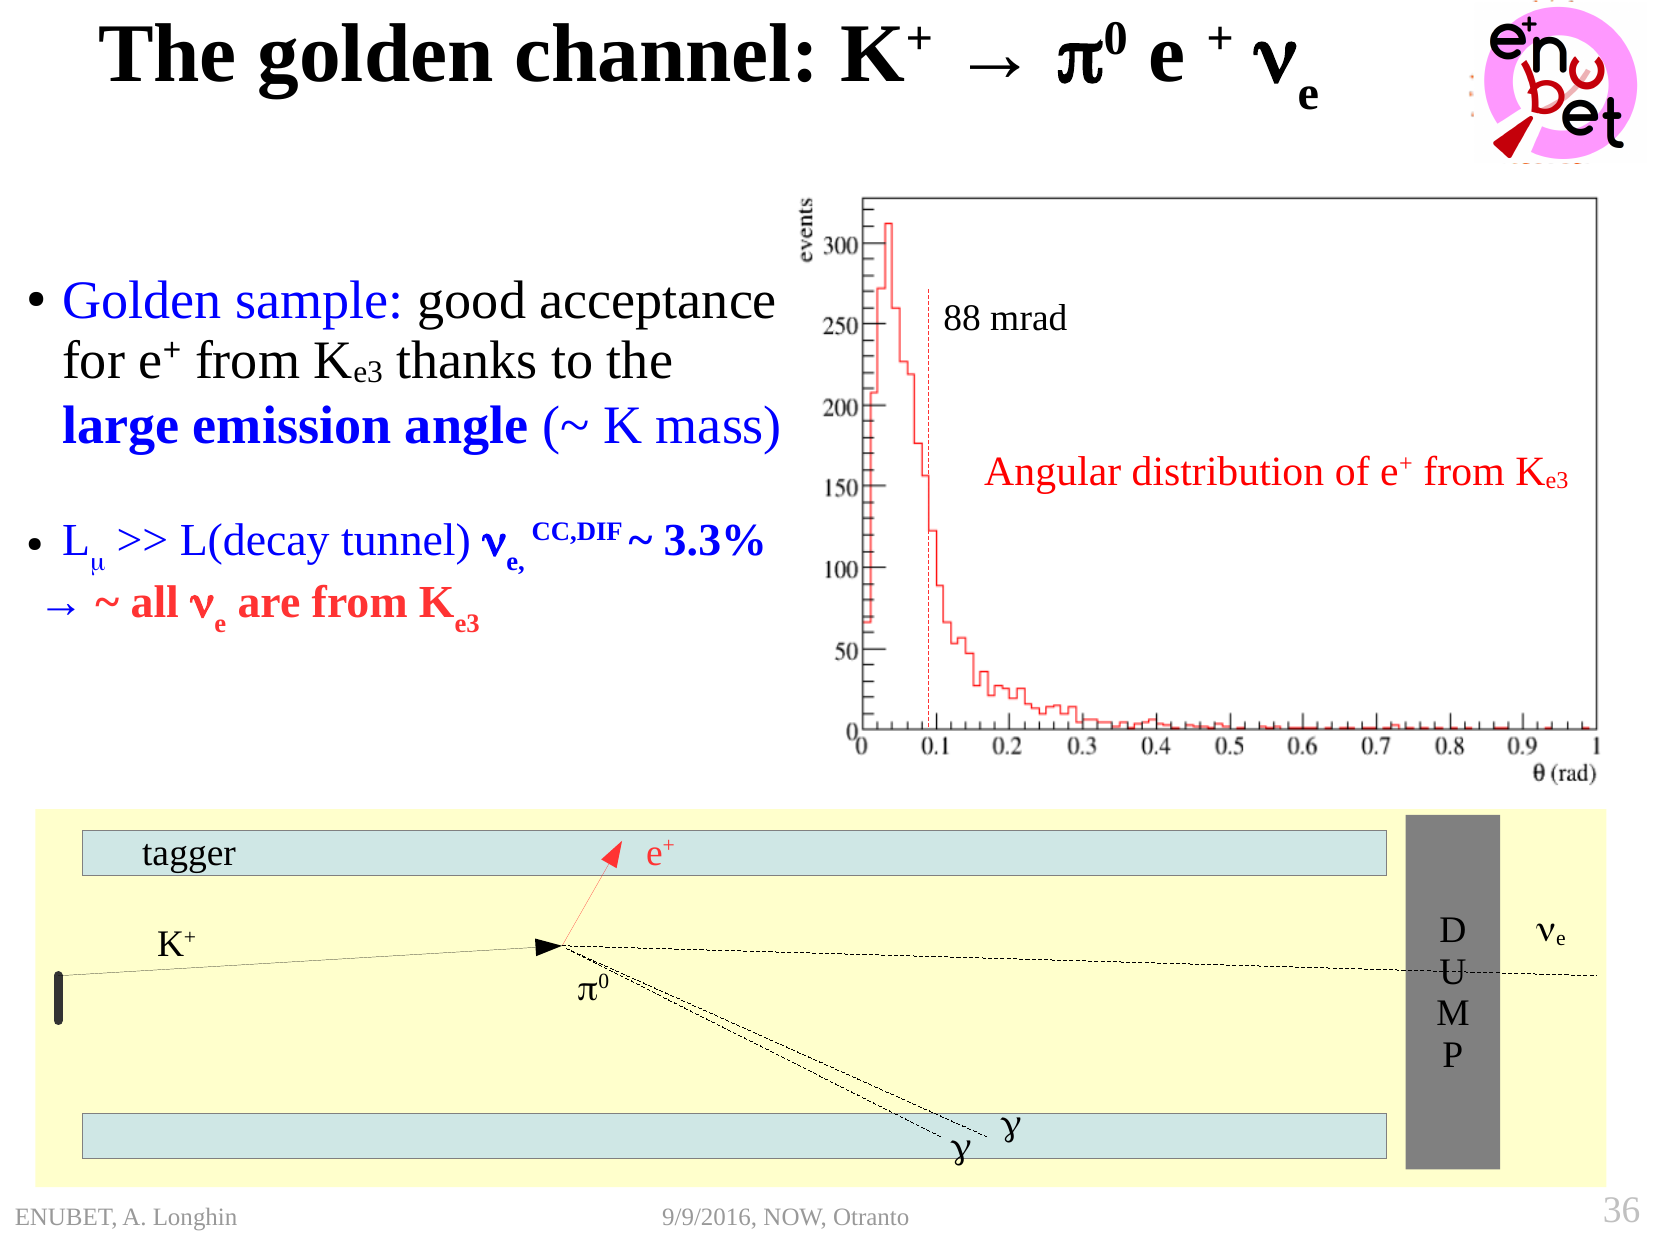

The golden channel: K+ → p0 e + ne
Golden sample: good acceptance for e+ from Ke3 thanks to the large emission angle (~ K mass)
Lm >> L(decay tunnel) ne, CC,DIF ~ 3.3%
 → ~ all ne are from Ke3
88 mrad
Angular distribution of e+ from Ke3
D
U
M
P
tagger
e+
ne
K+
p0
g
g